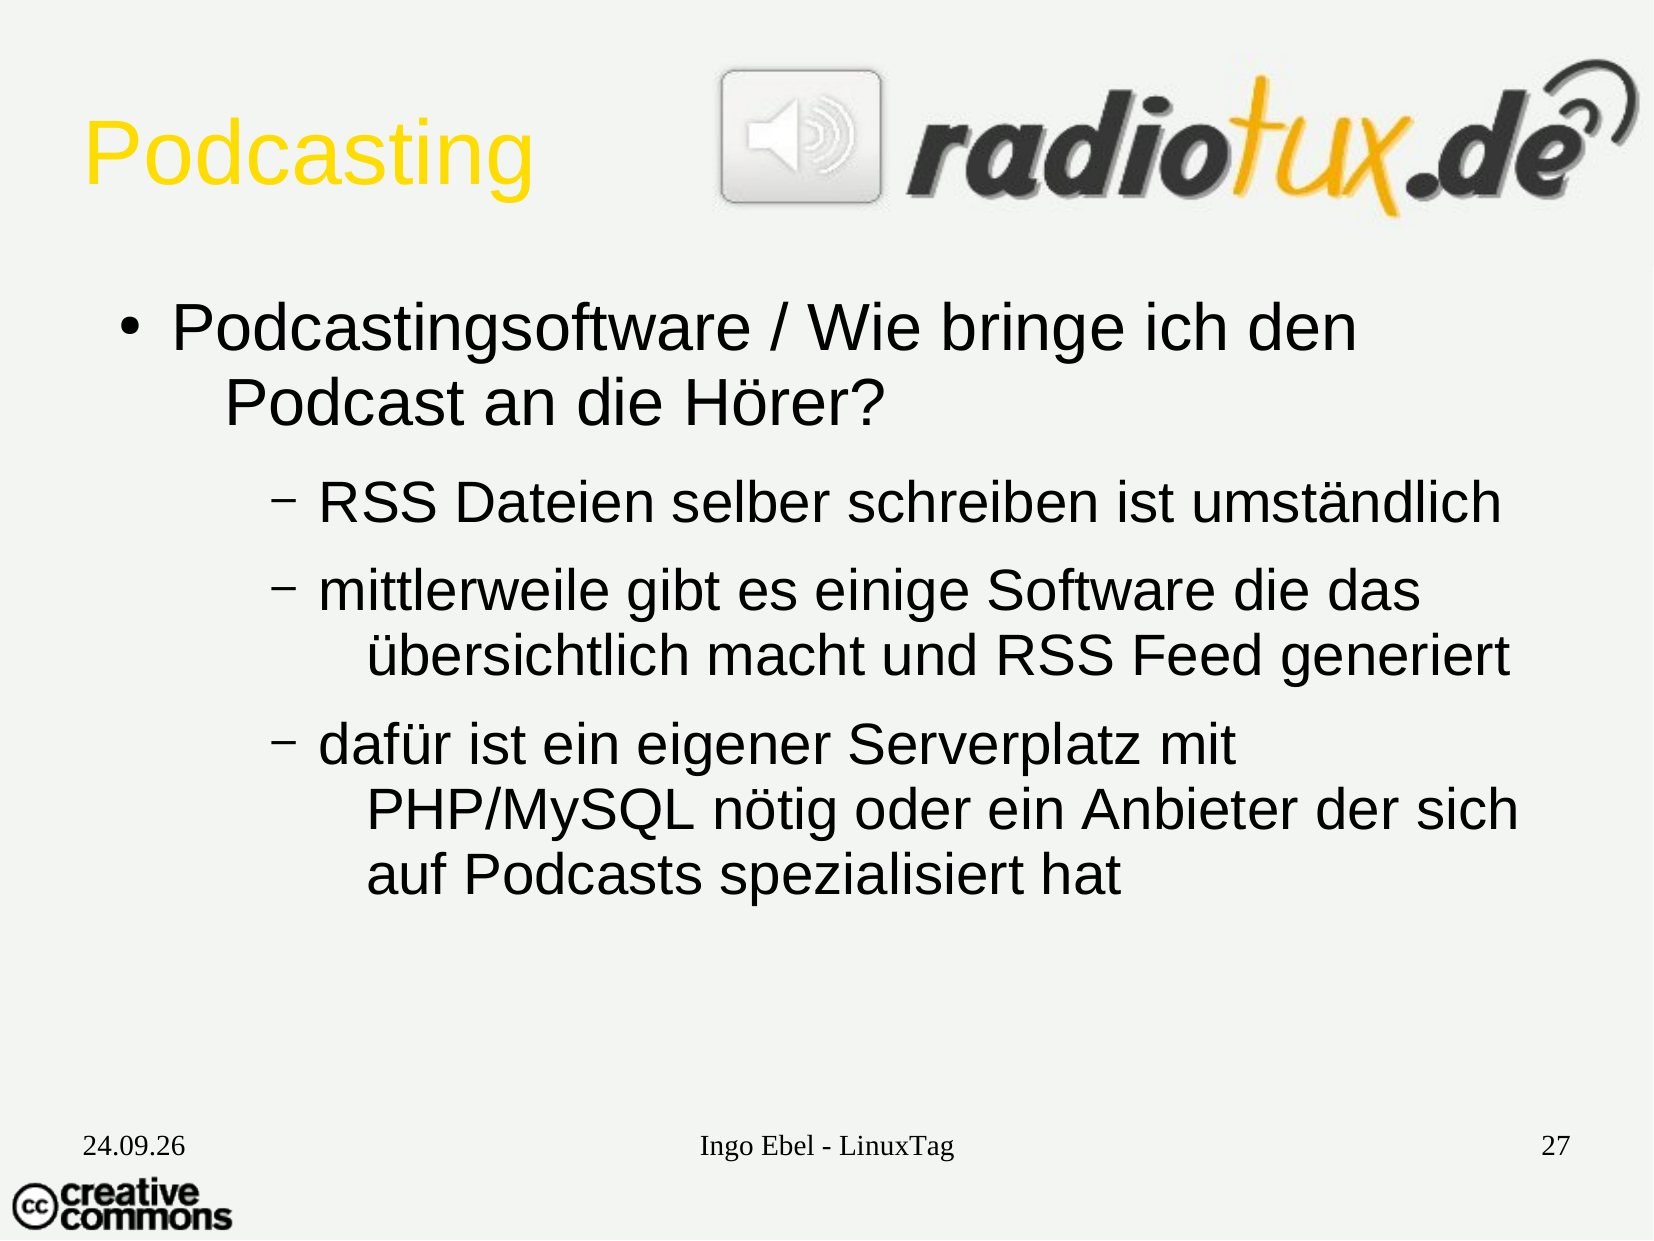

# Podcasting
Podcastingsoftware / Wie bringe ich den Podcast an die Hörer?
RSS Dateien selber schreiben ist umständlich
mittlerweile gibt es einige Software die das übersichtlich macht und RSS Feed generiert
dafür ist ein eigener Serverplatz mit PHP/MySQL nötig oder ein Anbieter der sich auf Podcasts spezialisiert hat
Ingo Ebel - LinuxTag
27